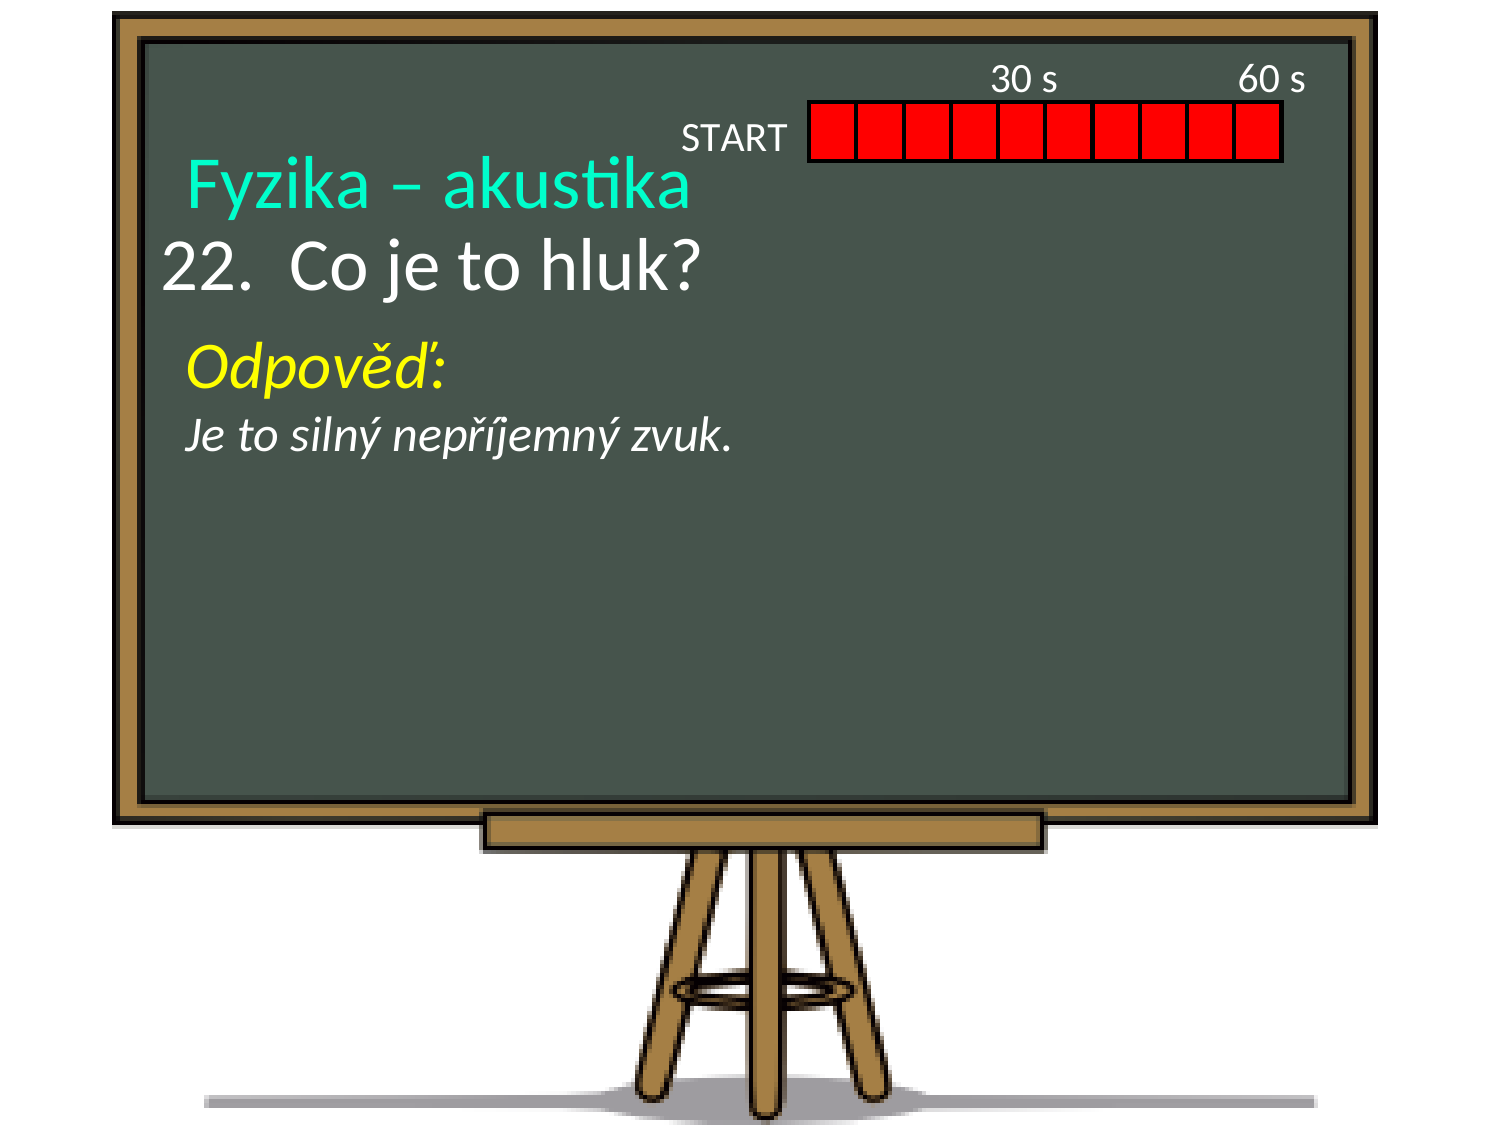

30 s
60 s
START
Fyzika – akustika
22. Co je to hluk?
Odpověď:
Je to silný nepříjemný zvuk.